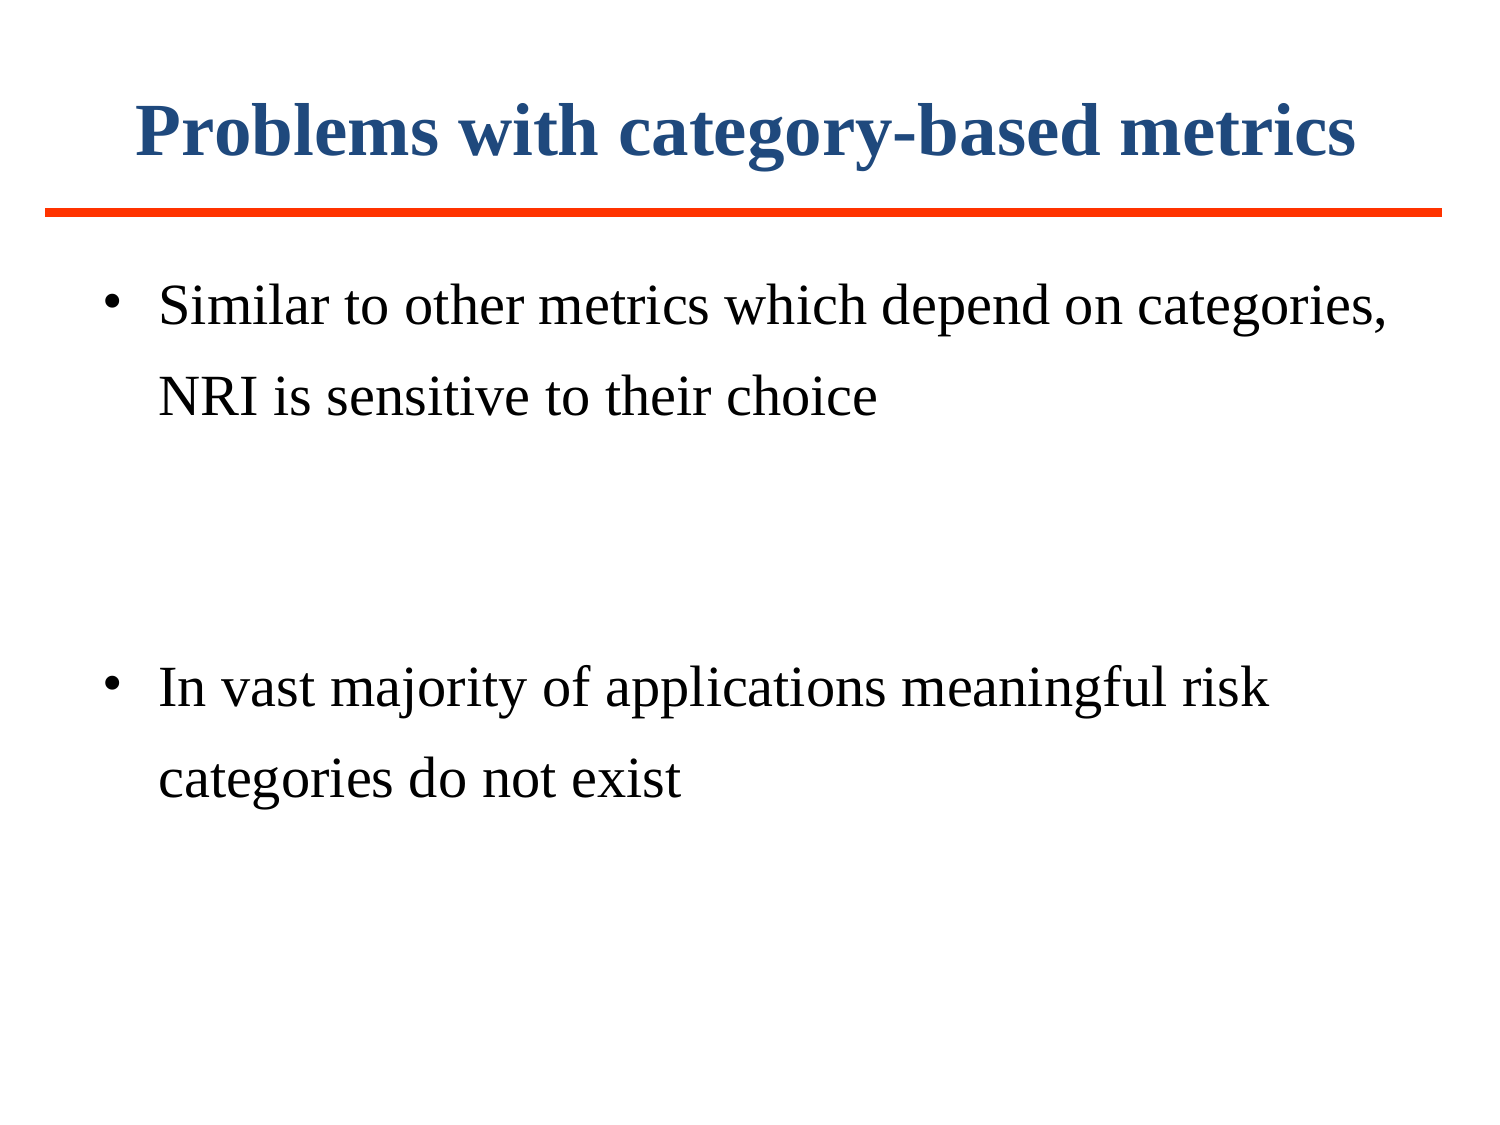

Problems with category-based metrics
Similar to other metrics which depend on categories, NRI is sensitive to their choice
In vast majority of applications meaningful risk categories do not exist